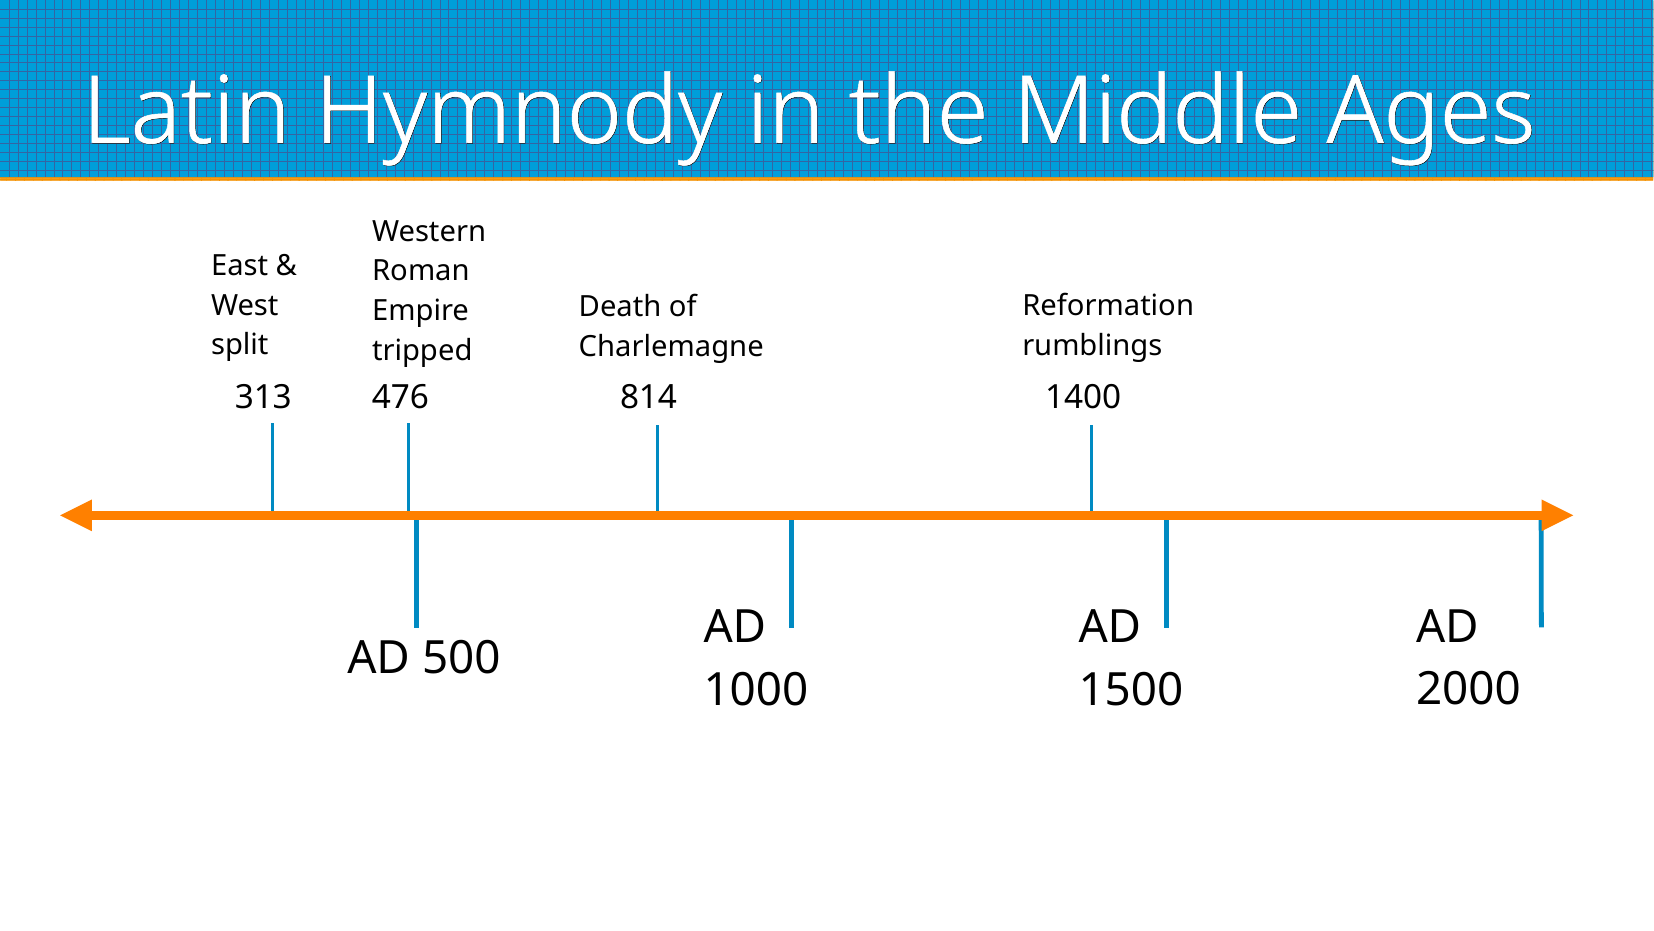

# Latin Hymnody in the Middle Ages
East & West split
Western Roman Empire tripped
Reformation rumblings
Death of Charlemagne
313
476
814
1400
AD 2000
AD 500
AD 1000
AD 1500